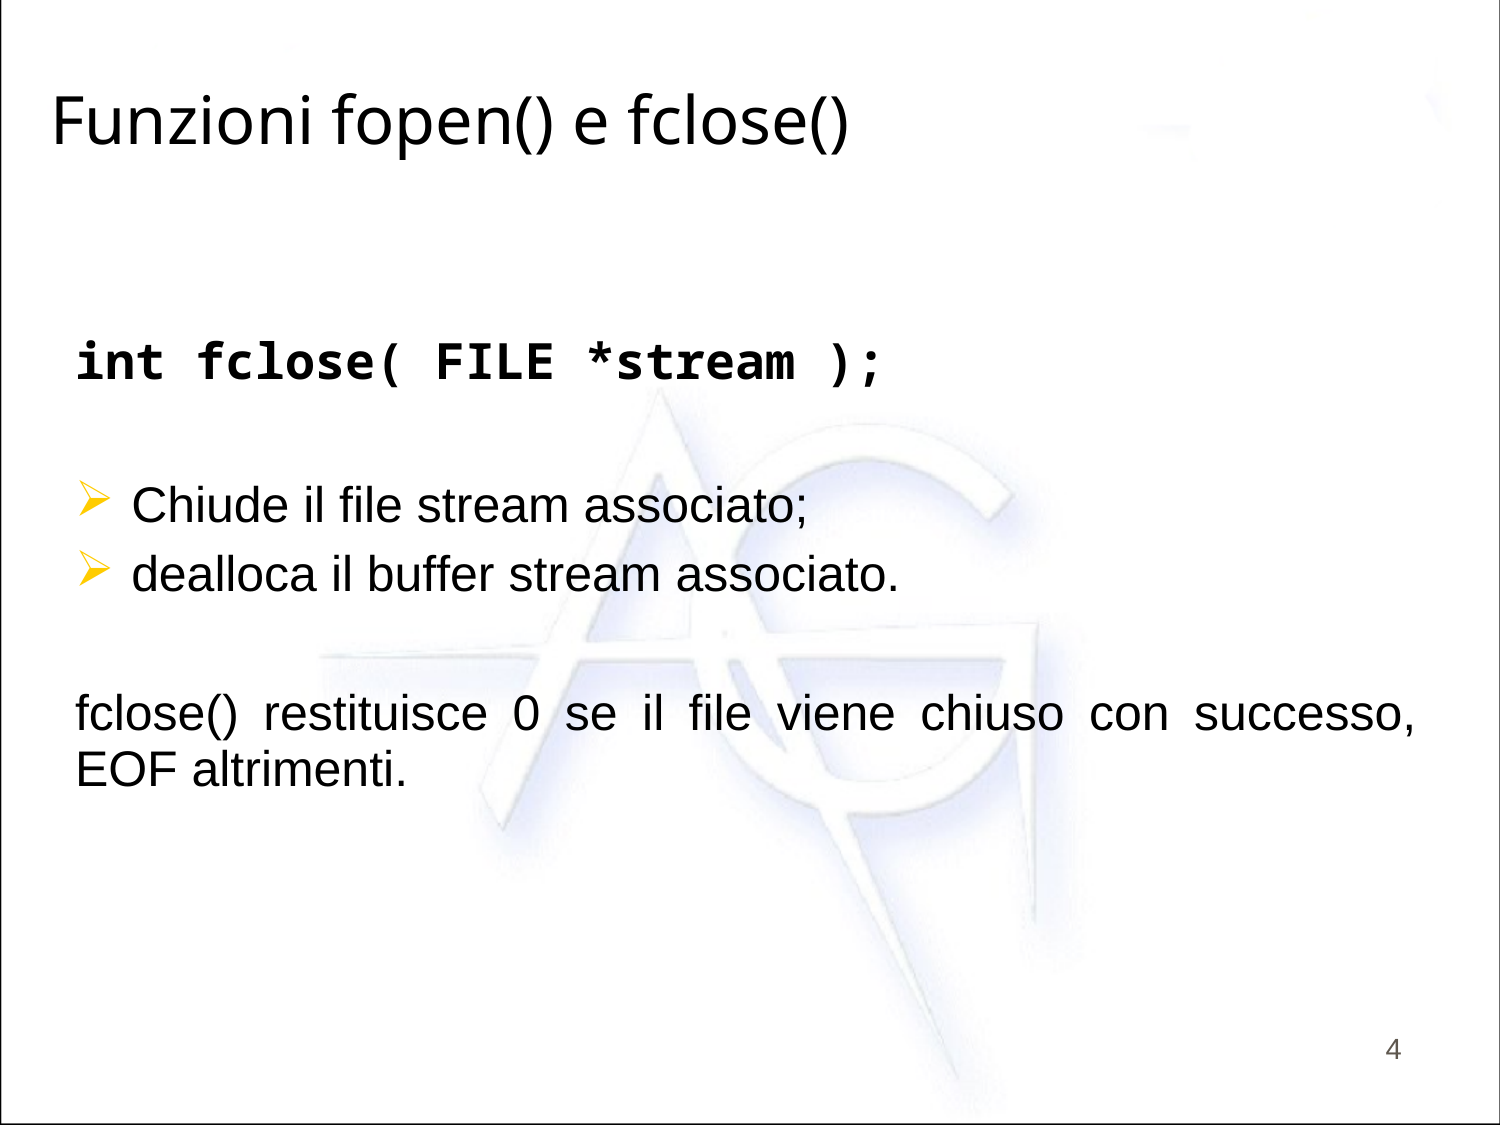

# Funzioni fopen() e fclose()
int fclose( FILE *stream );
Chiude il file stream associato;
dealloca il buffer stream associato.
fclose() restituisce 0 se il file viene chiuso con successo, EOF altrimenti.
4